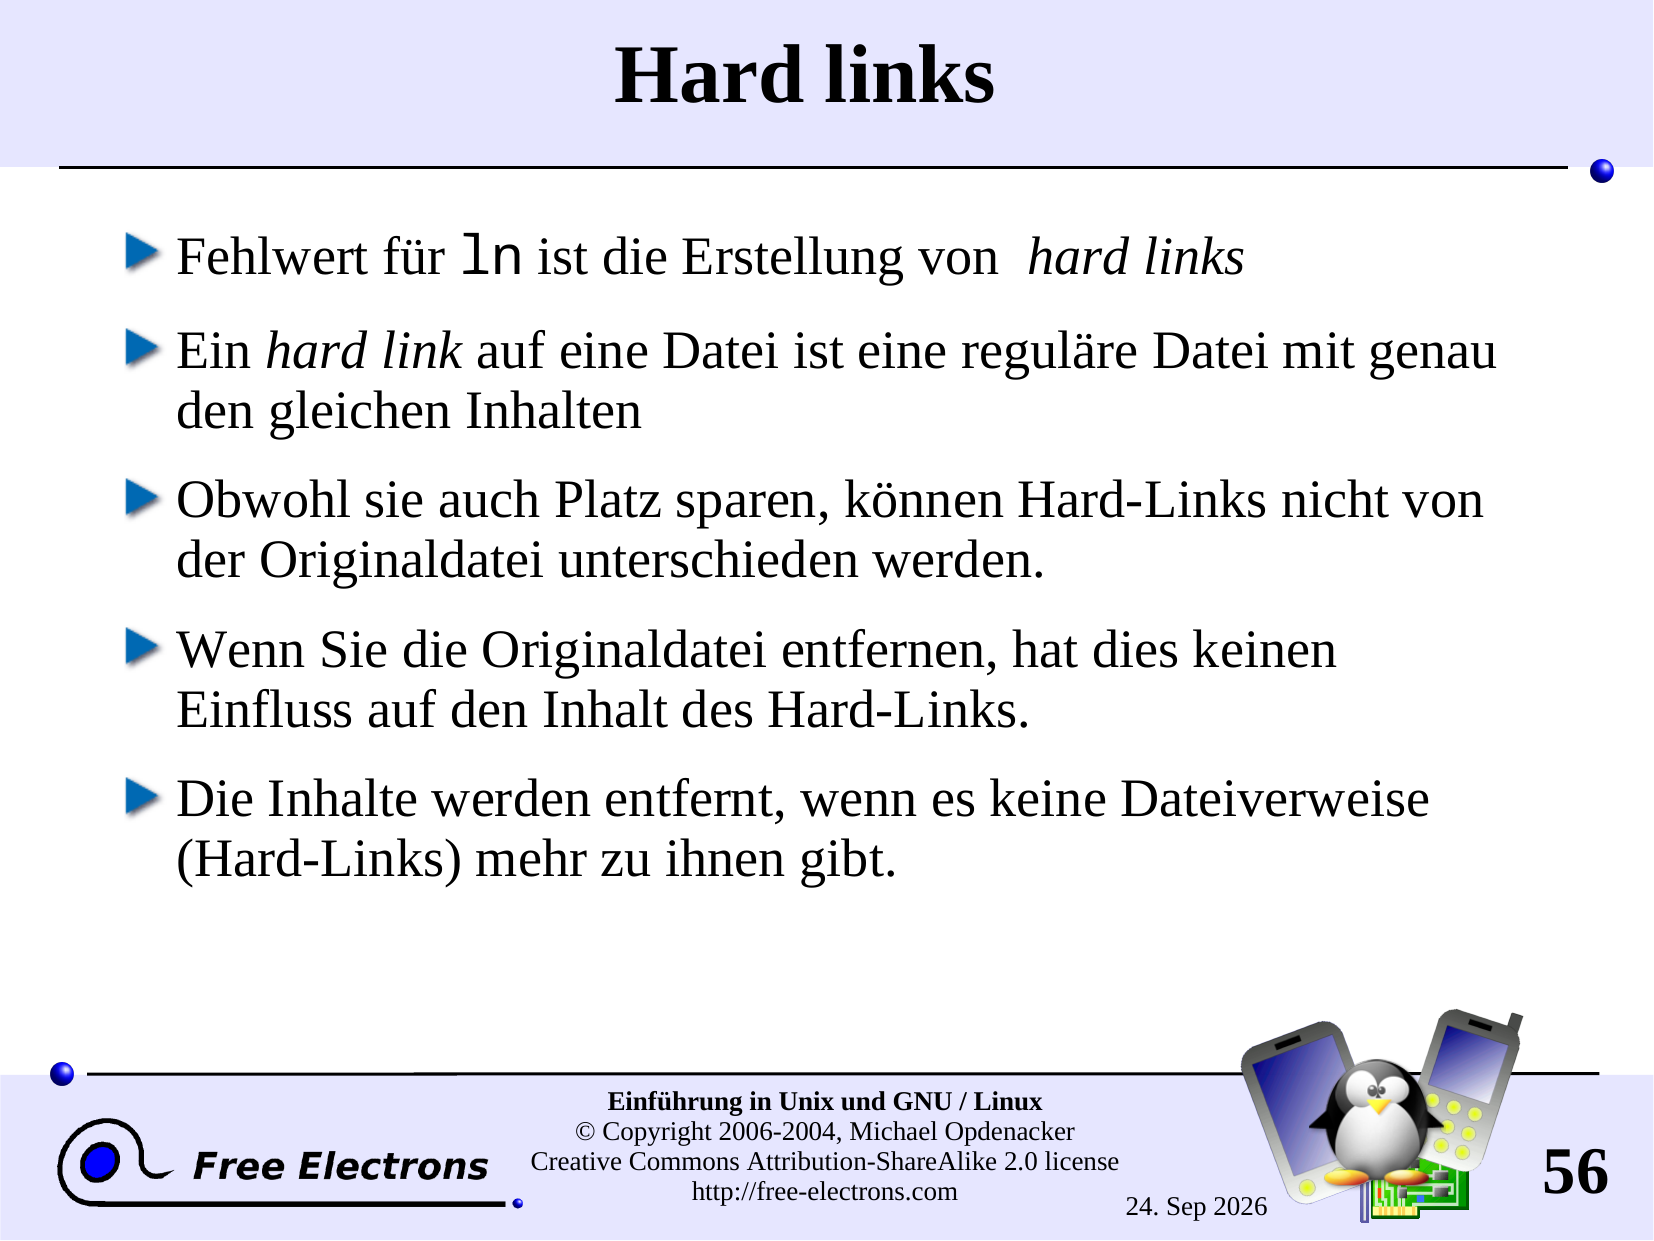

# Hard links
Fehlwert für ln ist die Erstellung von hard links
Ein hard link auf eine Datei ist eine reguläre Datei mit genau den gleichen Inhalten
Obwohl sie auch Platz sparen, können Hard-Links nicht von der Originaldatei unterschieden werden.
Wenn Sie die Originaldatei entfernen, hat dies keinen Einfluss auf den Inhalt des Hard-Links.
Die Inhalte werden entfernt, wenn es keine Dateiverweise (Hard-Links) mehr zu ihnen gibt.